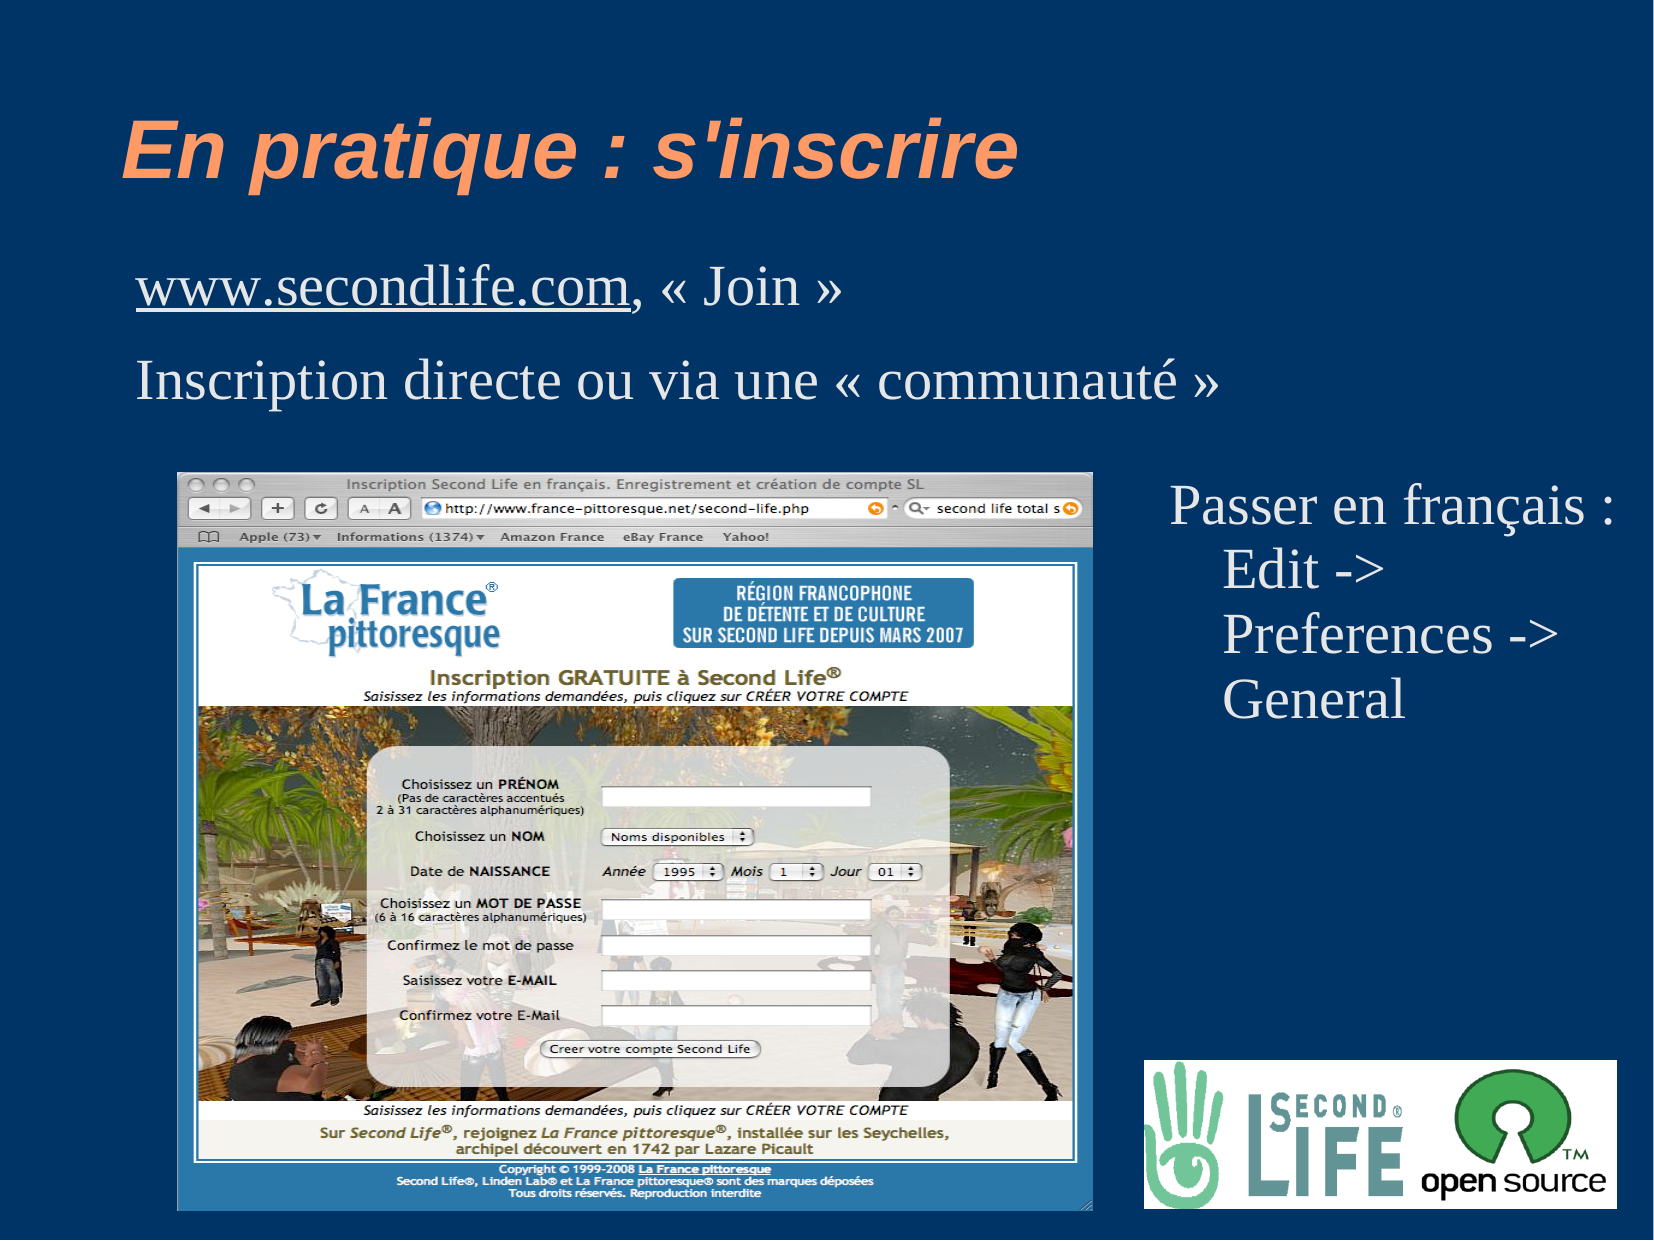

# En pratique : s'inscrire
www.secondlife.com, « Join »
Inscription directe ou via une « communauté »
Passer en français :
Edit ->
Preferences ->
General